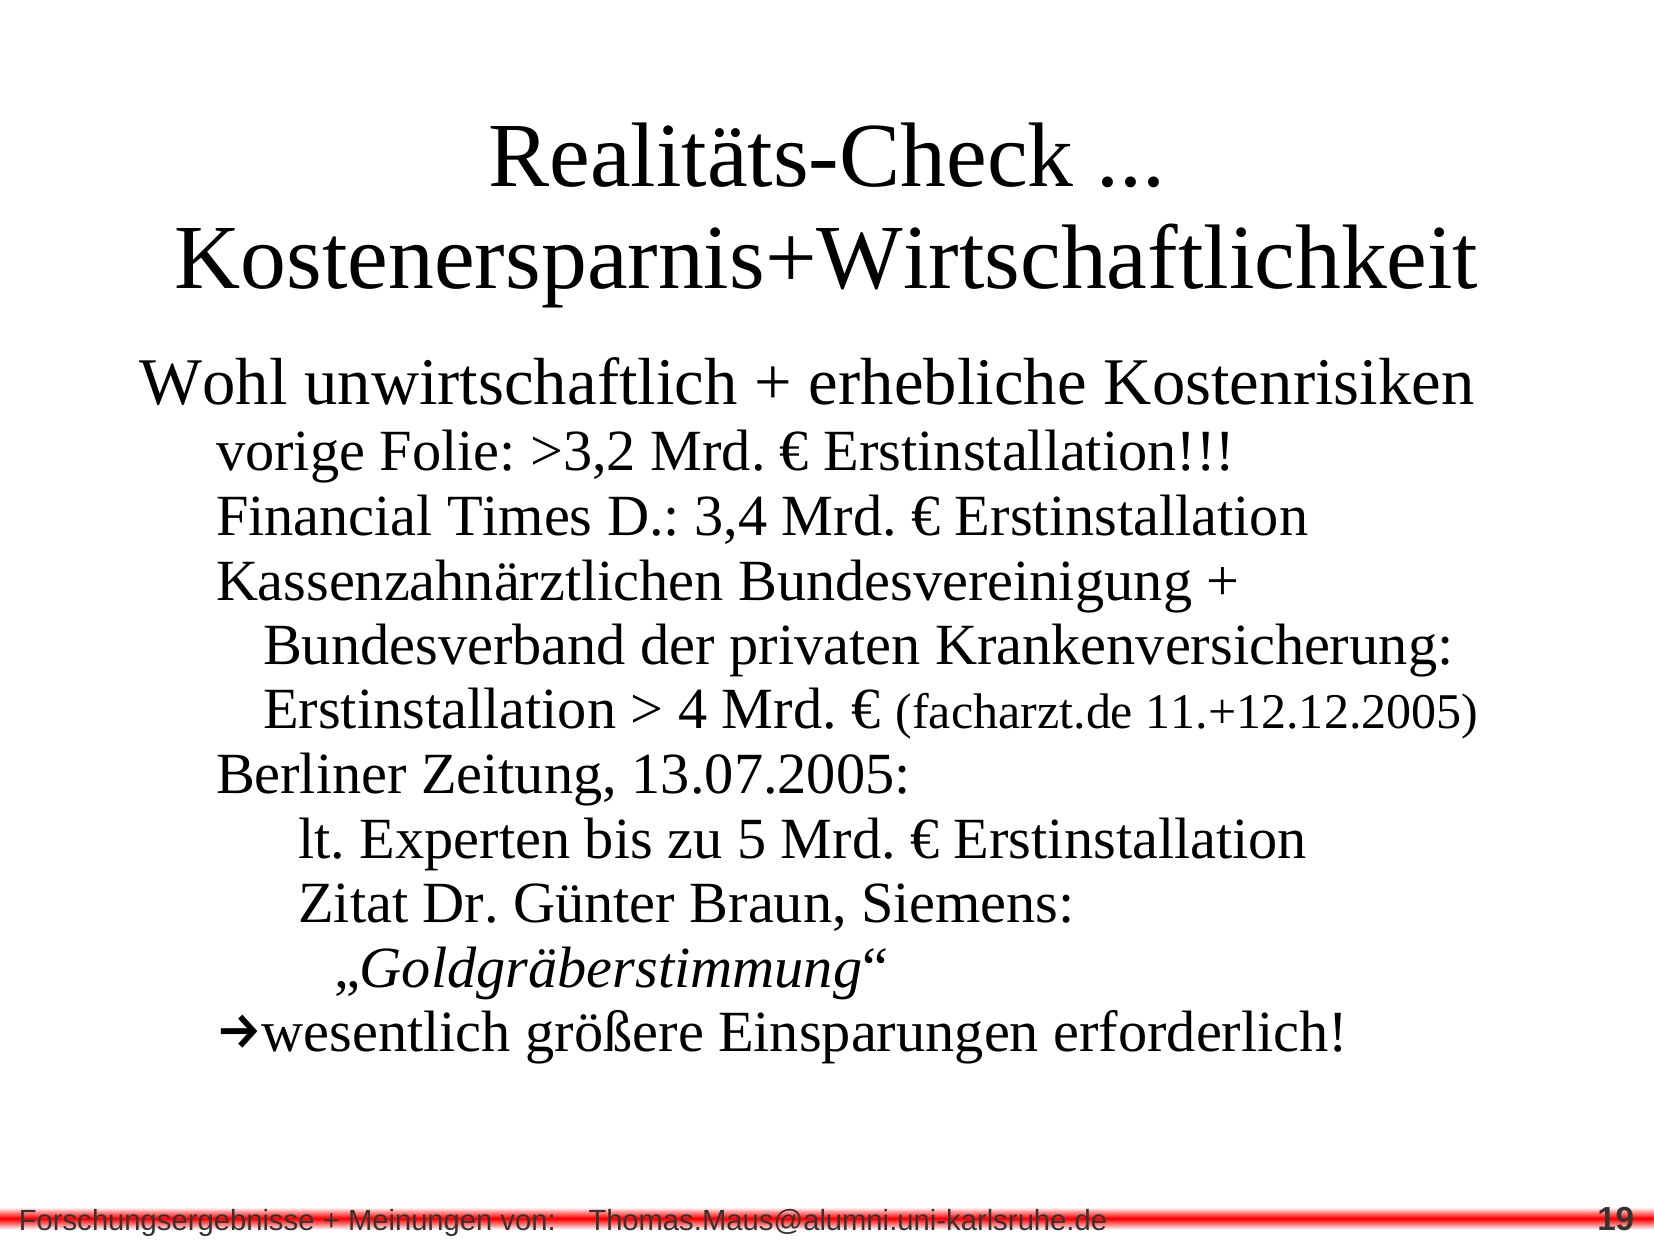

# Realitäts-Check ... Kostenersparnis+Wirtschaftlichkeit
Wohl unwirtschaftlich + erhebliche Kostenrisiken
vorige Folie: >3,2 Mrd. € Erstinstallation!!!
Financial Times D.: 3,4 Mrd. € Erstinstallation
Kassenzahnärztlichen Bundesvereinigung +
Bundesverband der privaten Krankenversicherung:
Erstinstallation > 4 Mrd. € (facharzt.de 11.+12.12.2005)
Berliner Zeitung, 13.07.2005:
lt. Experten bis zu 5 Mrd. € Erstinstallation
Zitat Dr. Günter Braun, Siemens:
„Goldgräberstimmung“
→wesentlich größere Einsparungen erforderlich!